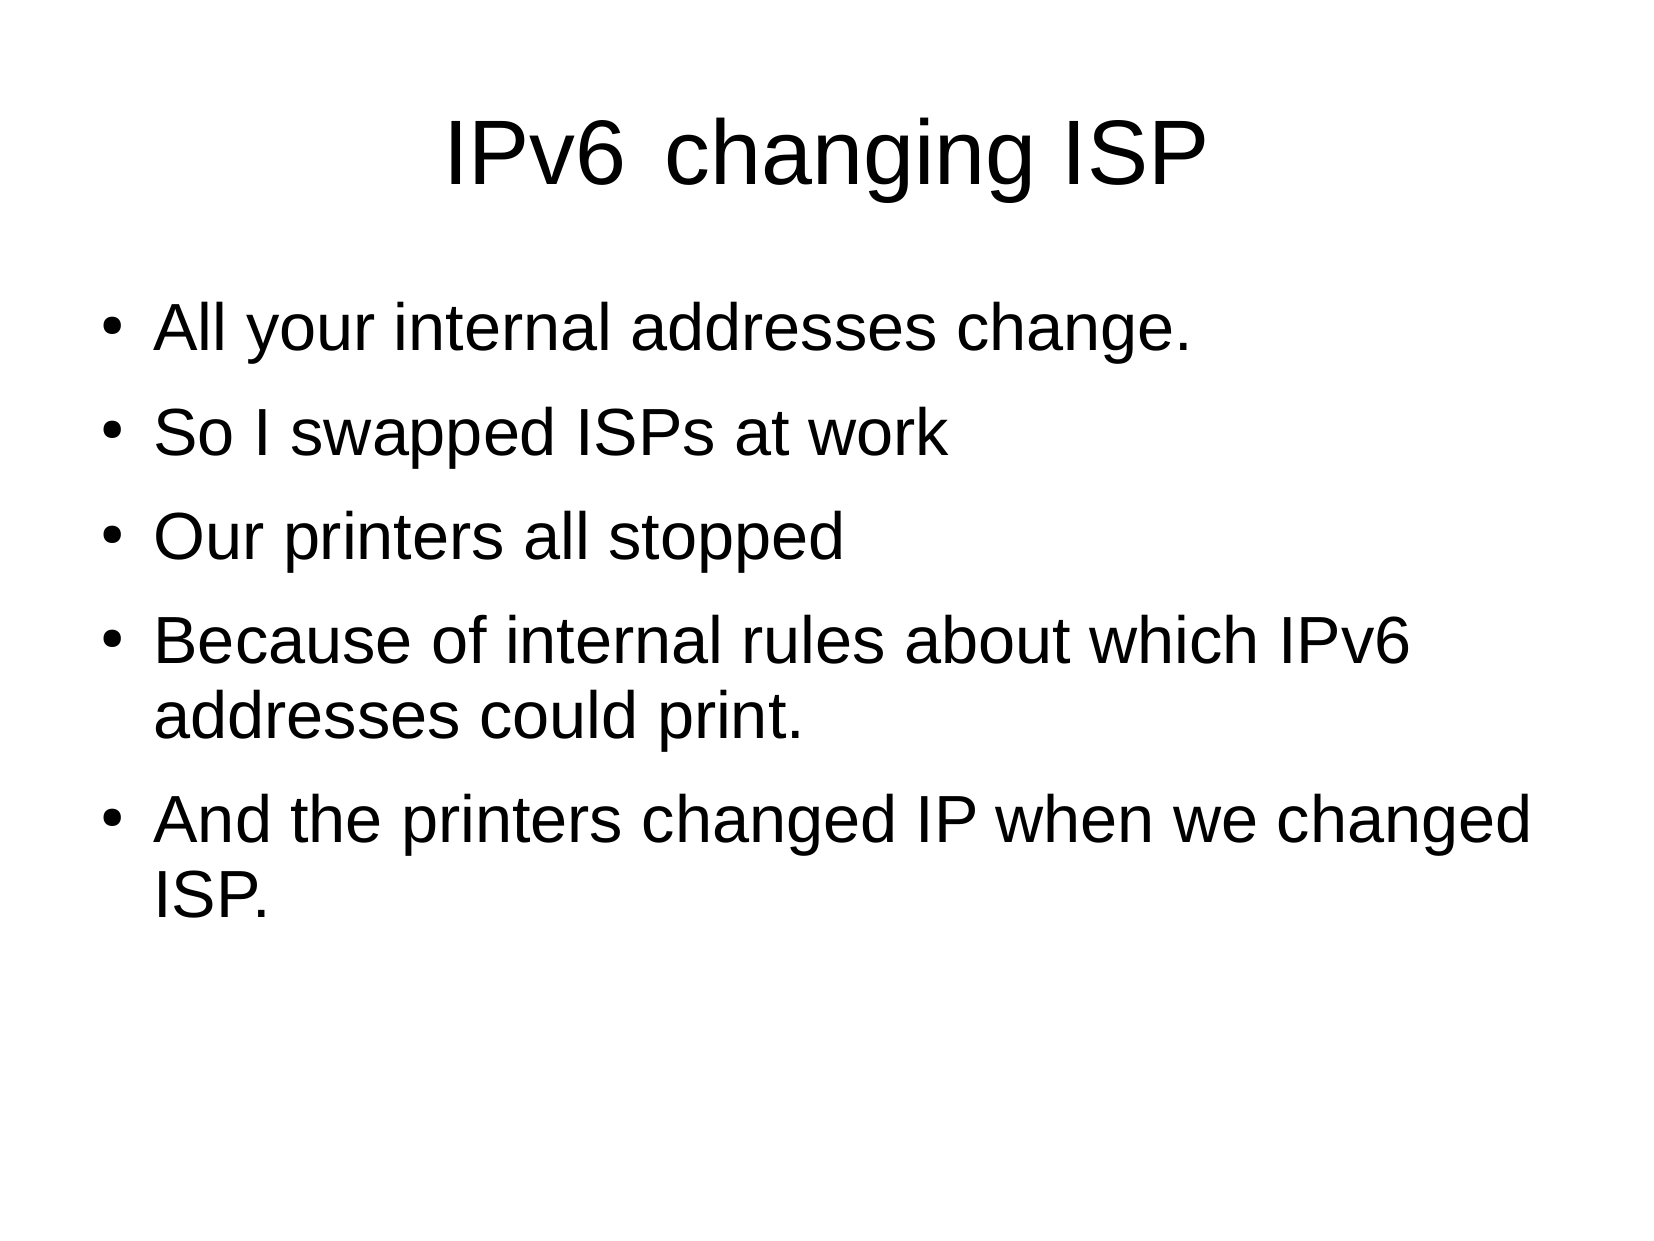

# IPv6	changing ISP
All your internal addresses change.
So I swapped ISPs at work
Our printers all stopped
Because of internal rules about which IPv6 addresses could print.
And the printers changed IP when we changed ISP.